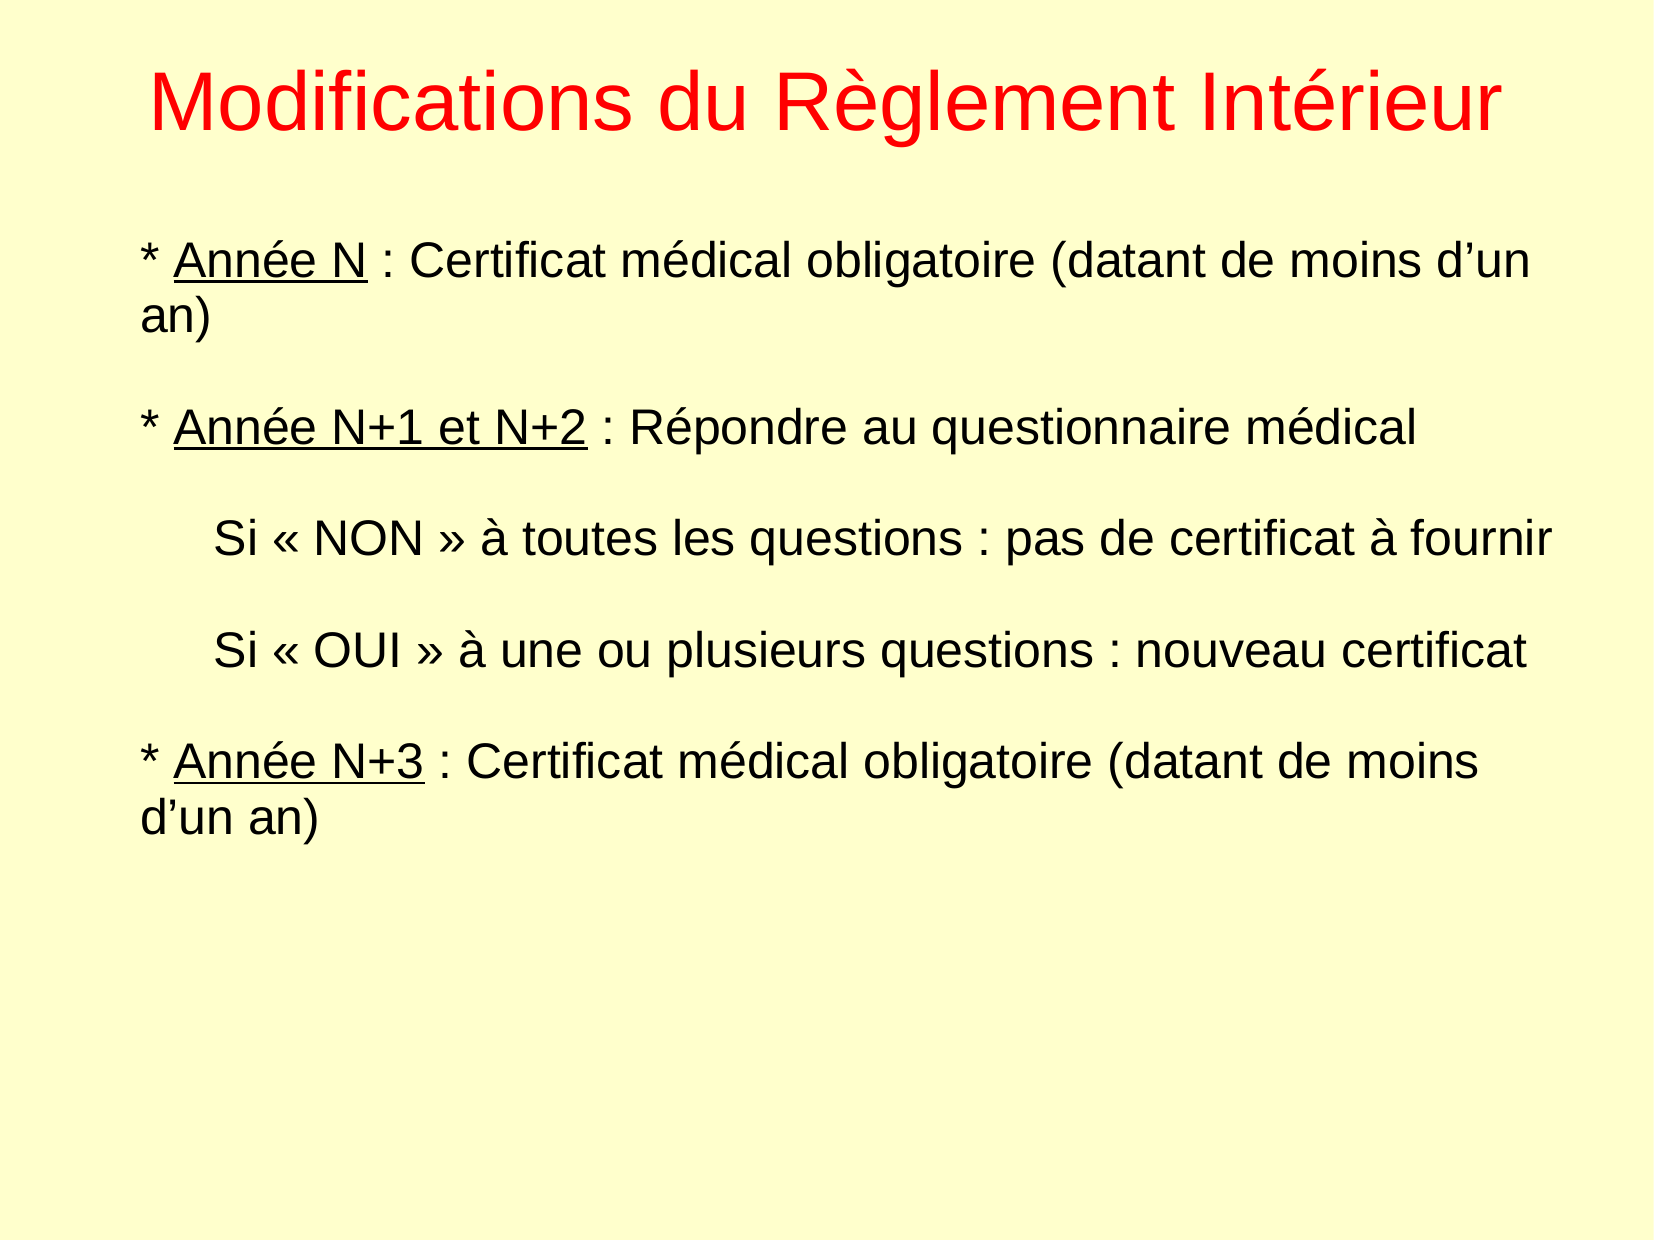

# Modifications du Règlement Intérieur
* Année N : Certificat médical obligatoire (datant de moins d’un an)
* Année N+1 et N+2 : Répondre au questionnaire médical
	Si « NON » à toutes les questions : pas de certificat à fournir
	Si « OUI » à une ou plusieurs questions : nouveau certificat
* Année N+3 : Certificat médical obligatoire (datant de moins d’un an)